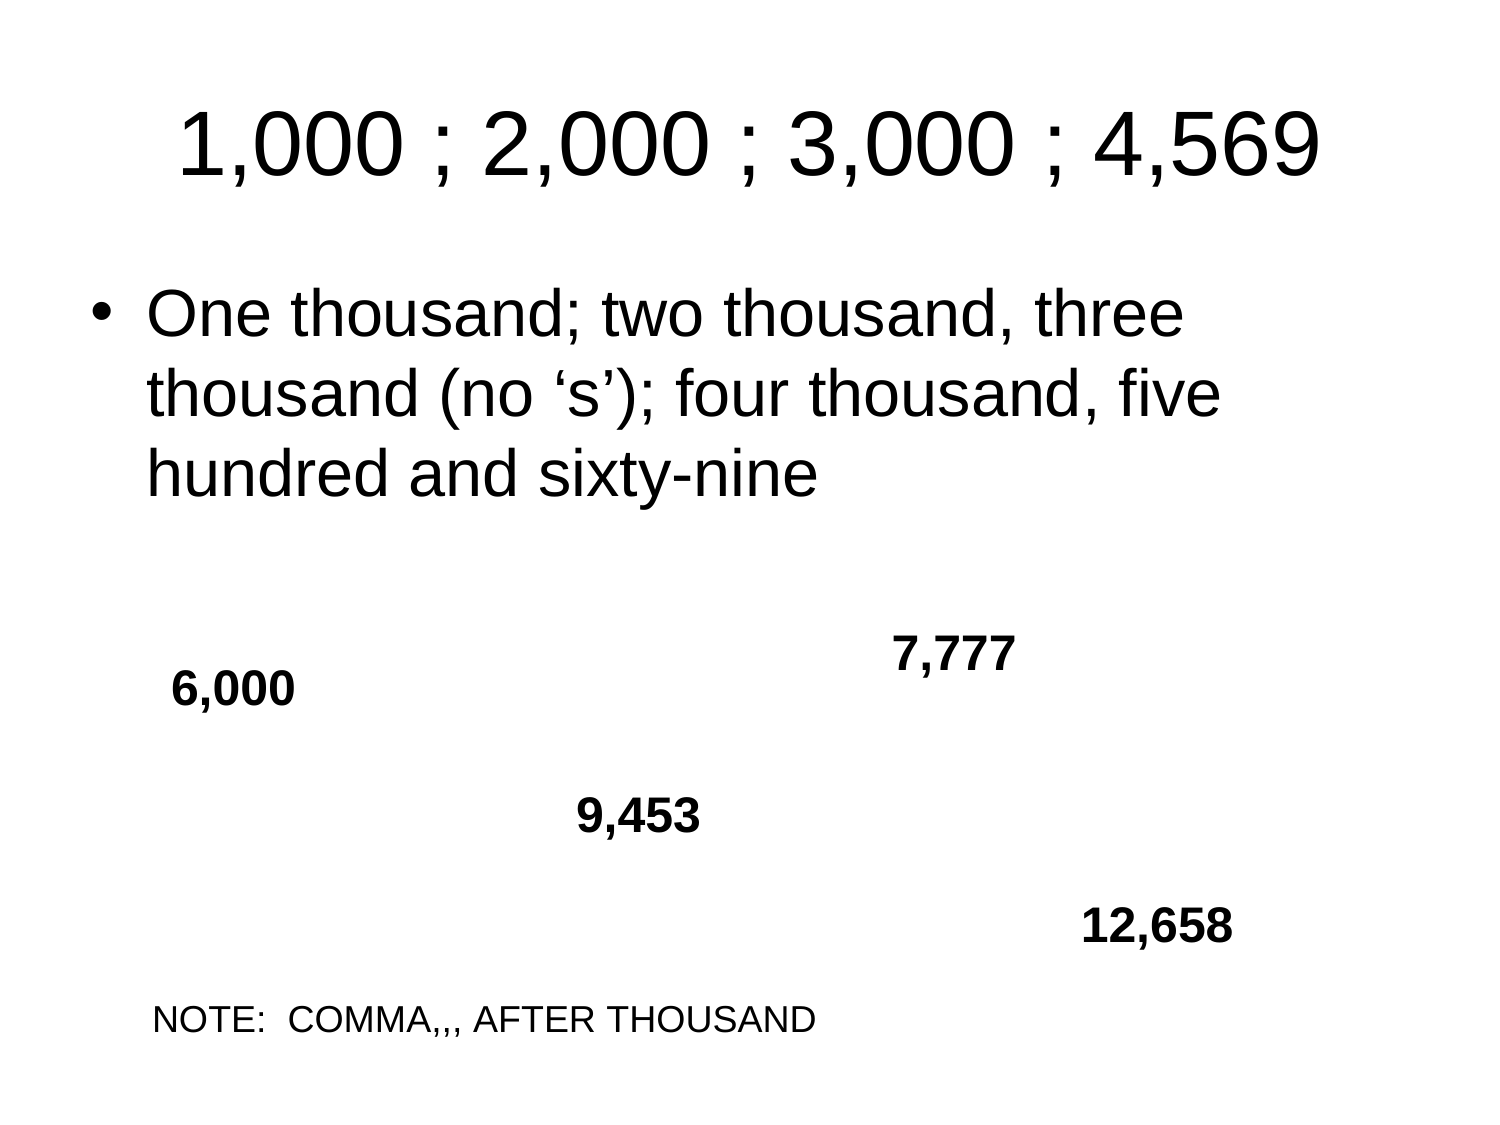

# 1,000 ; 2,000 ; 3,000 ; 4,569
One thousand; two thousand, three thousand (no ‘s’); four thousand, five hundred and sixty-nine
7,777
6,000
9,453
12,658
NOTE: COMMA,,, AFTER THOUSAND